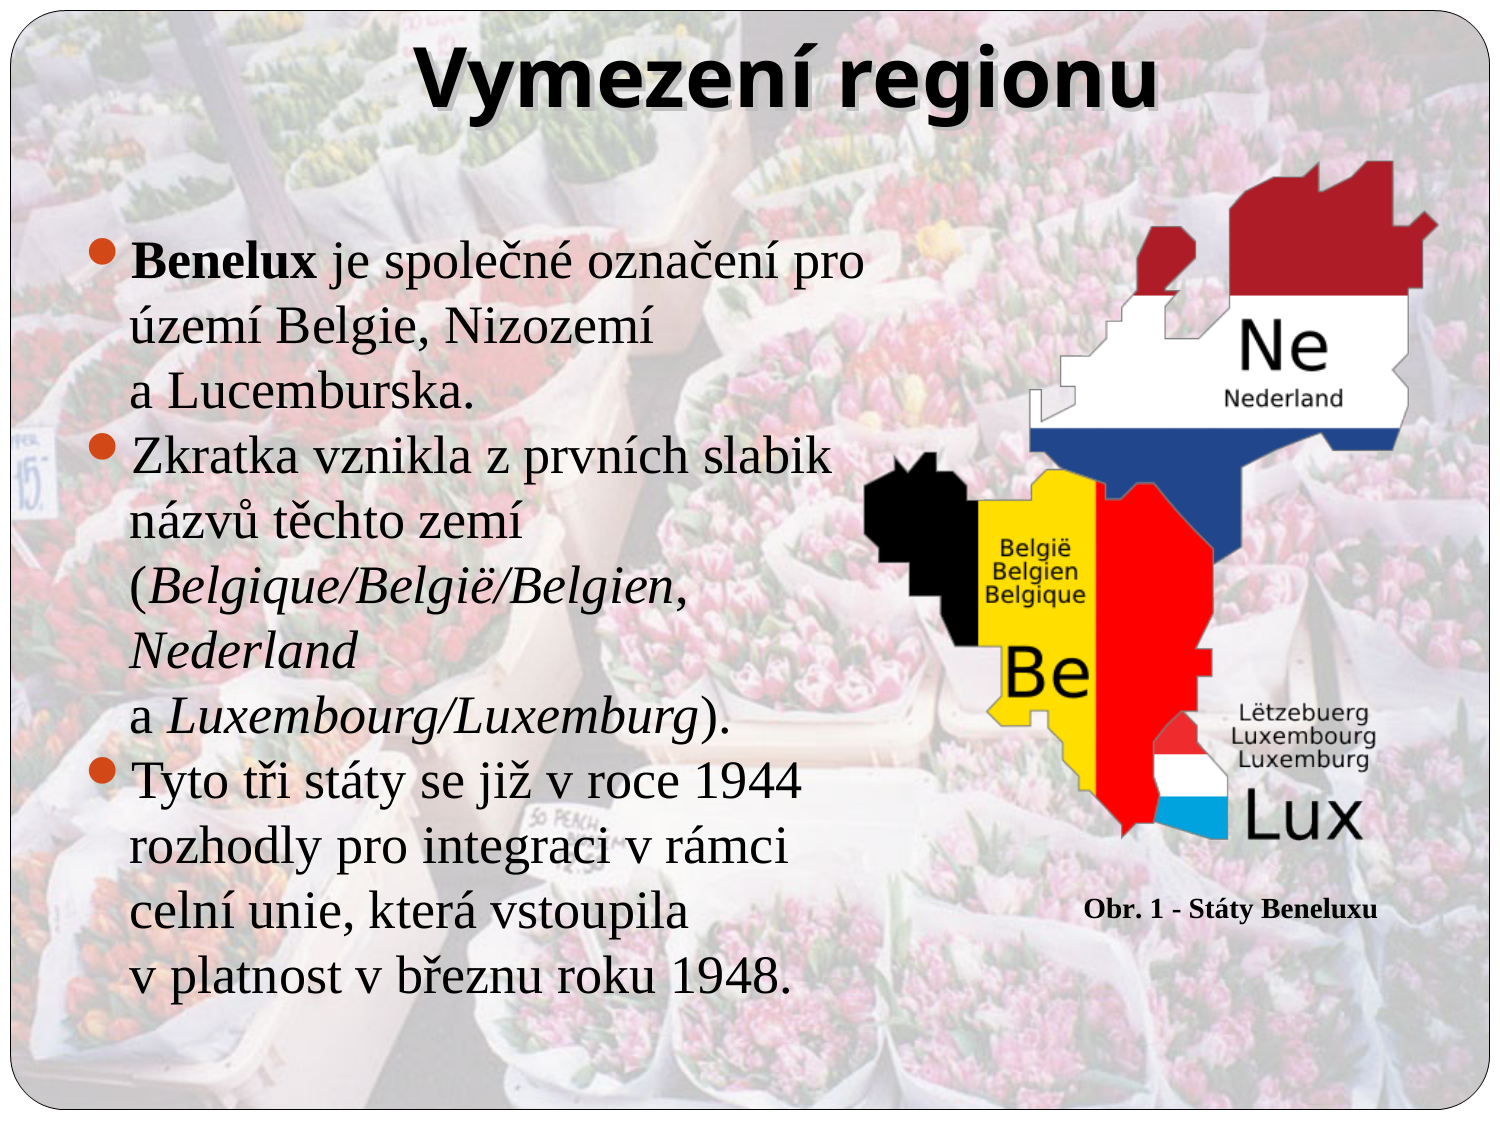

# Vymezení regionu
Benelux je společné označení pro území Belgie, Nizozemí
	a Lucemburska.
Zkratka vznikla z prvních slabik názvů těchto zemí (Belgique/Belgiё/Belgien, Nederland
	a Luxembourg/Luxemburg).
Tyto tři státy se již v roce 1944 rozhodly pro integraci v rámci celní unie, která vstoupila
	v platnost v březnu roku 1948.
Obr. 1 - Státy Beneluxu